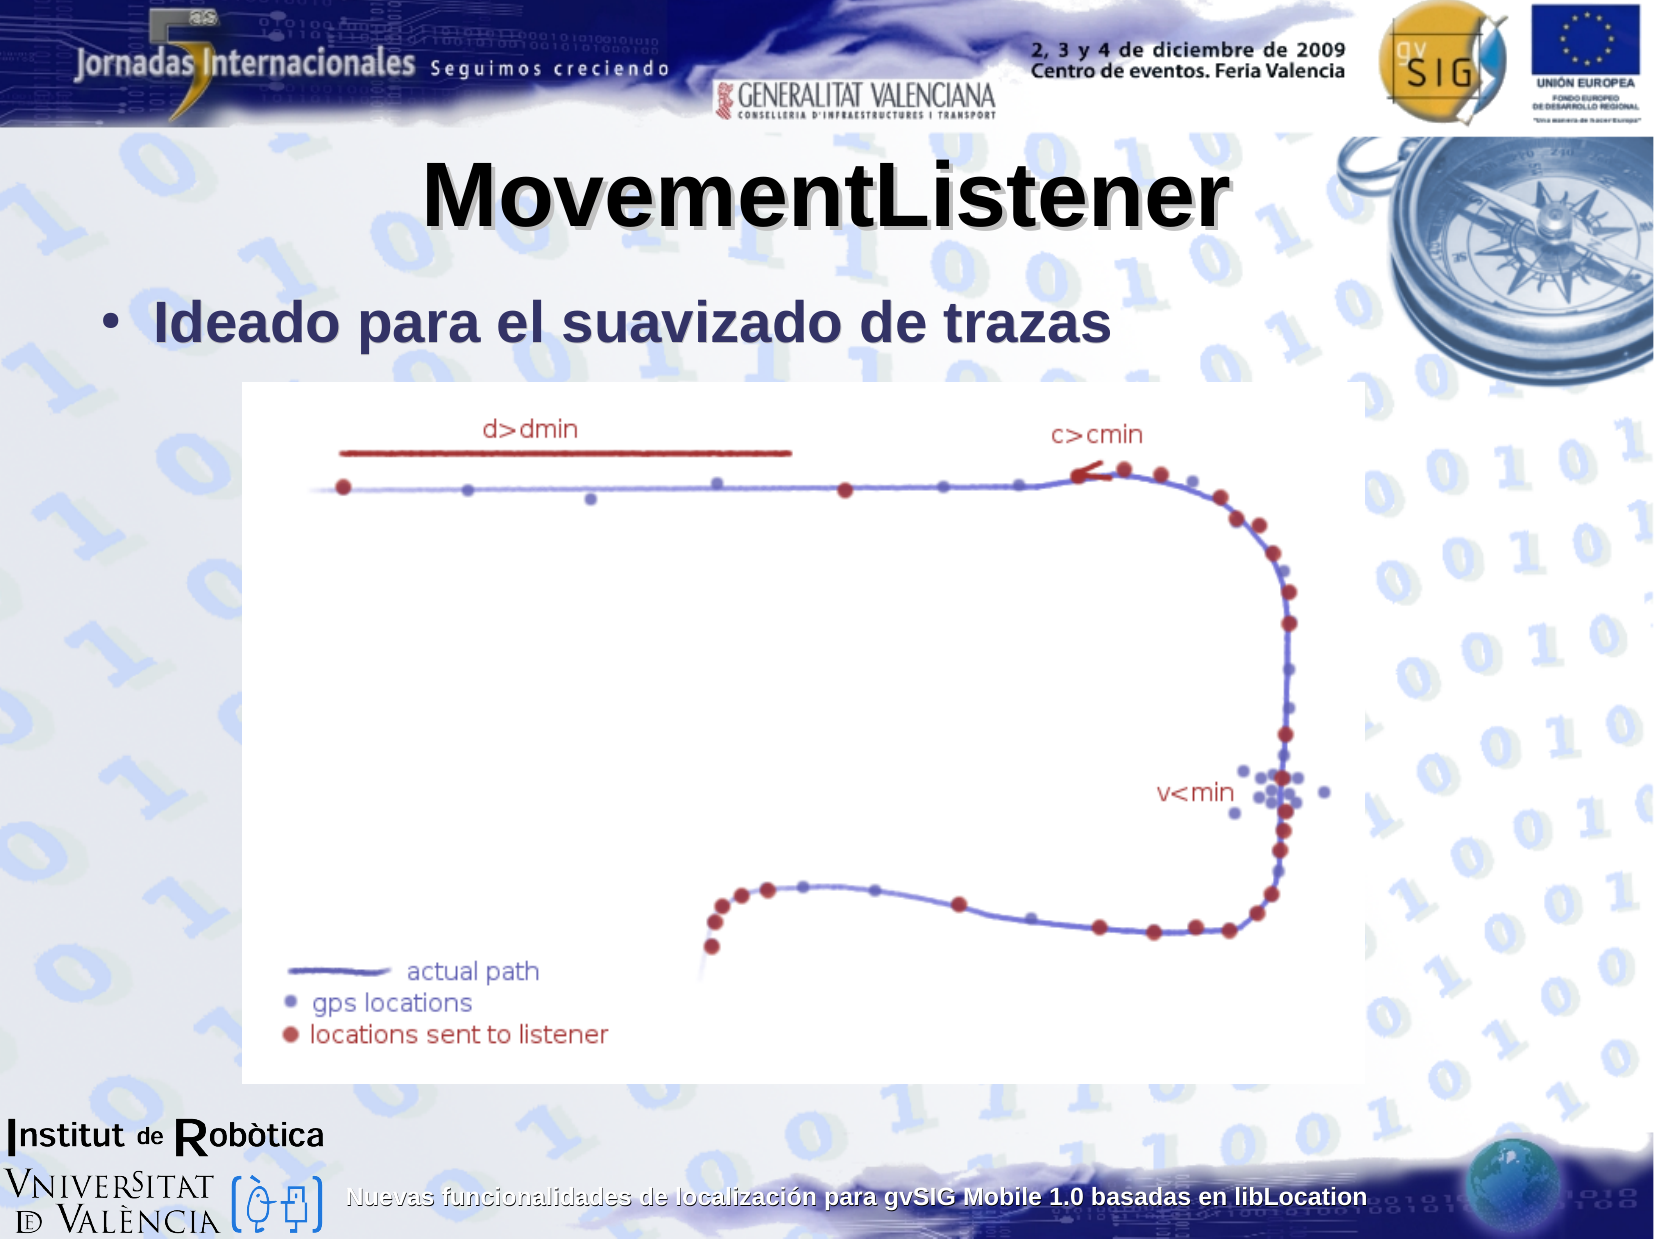

# MovementListener
Ideado para el suavizado de trazas